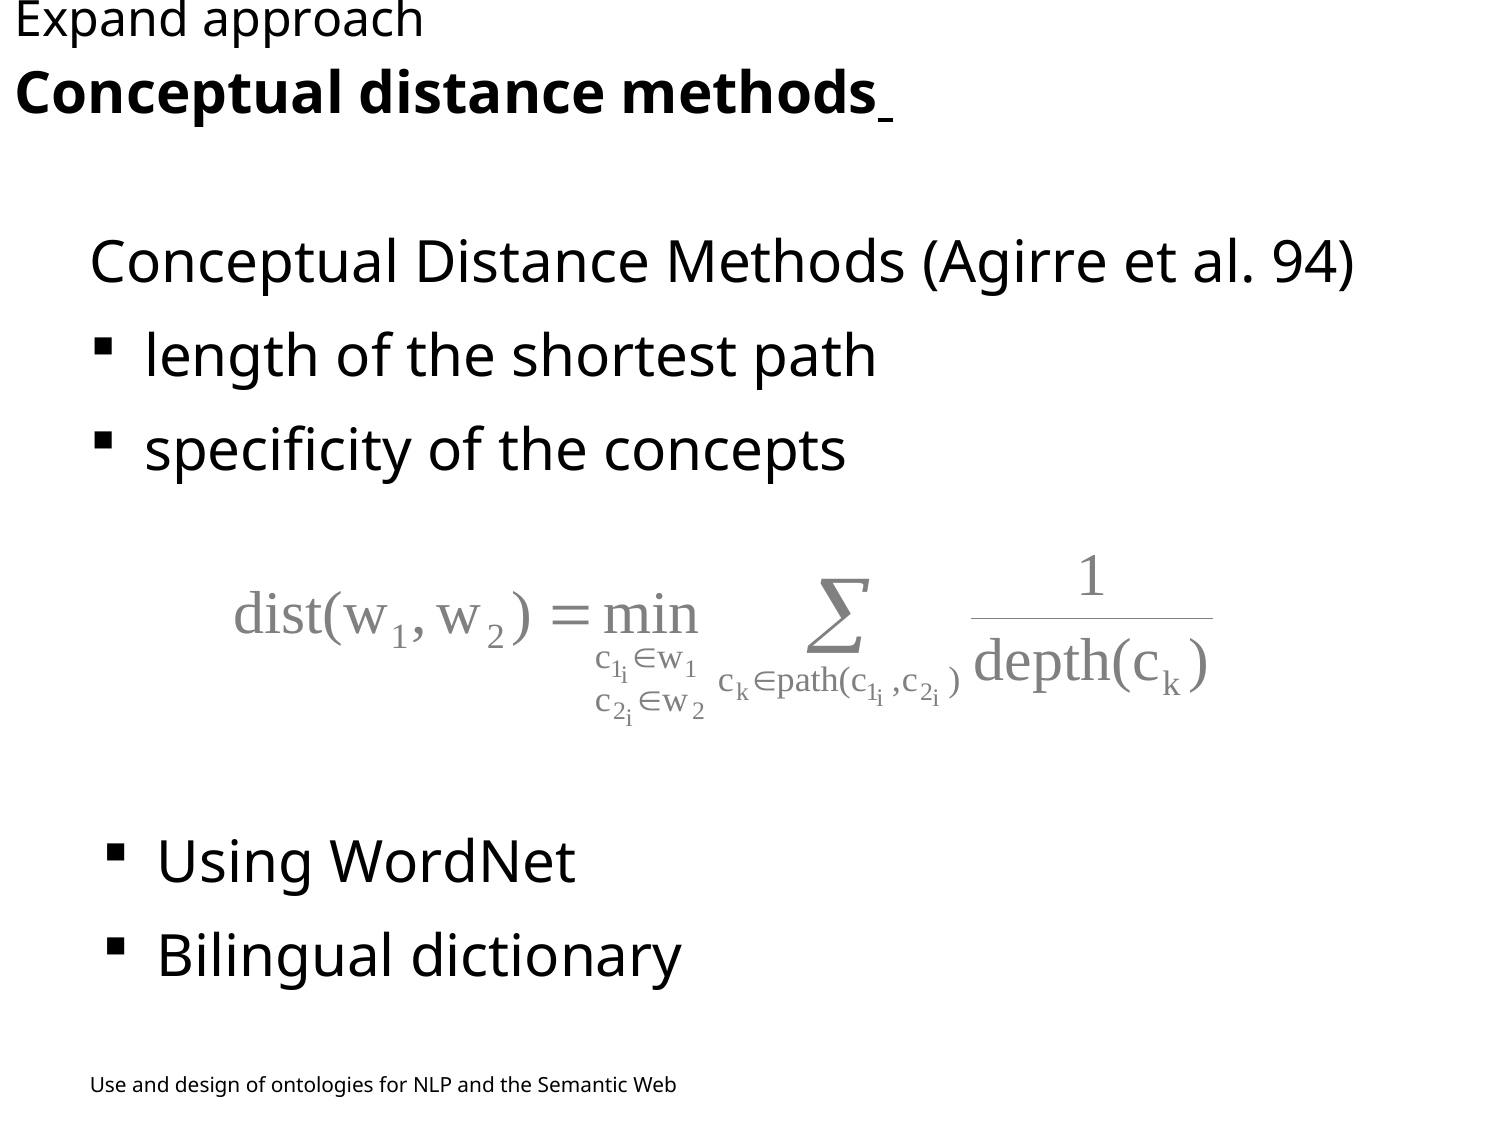

Expand approach
Conceptual distance methods
# Conceptual Distance Methods (Agirre et al. 94)
length of the shortest path
specificity of the concepts
Using WordNet
Bilingual dictionary